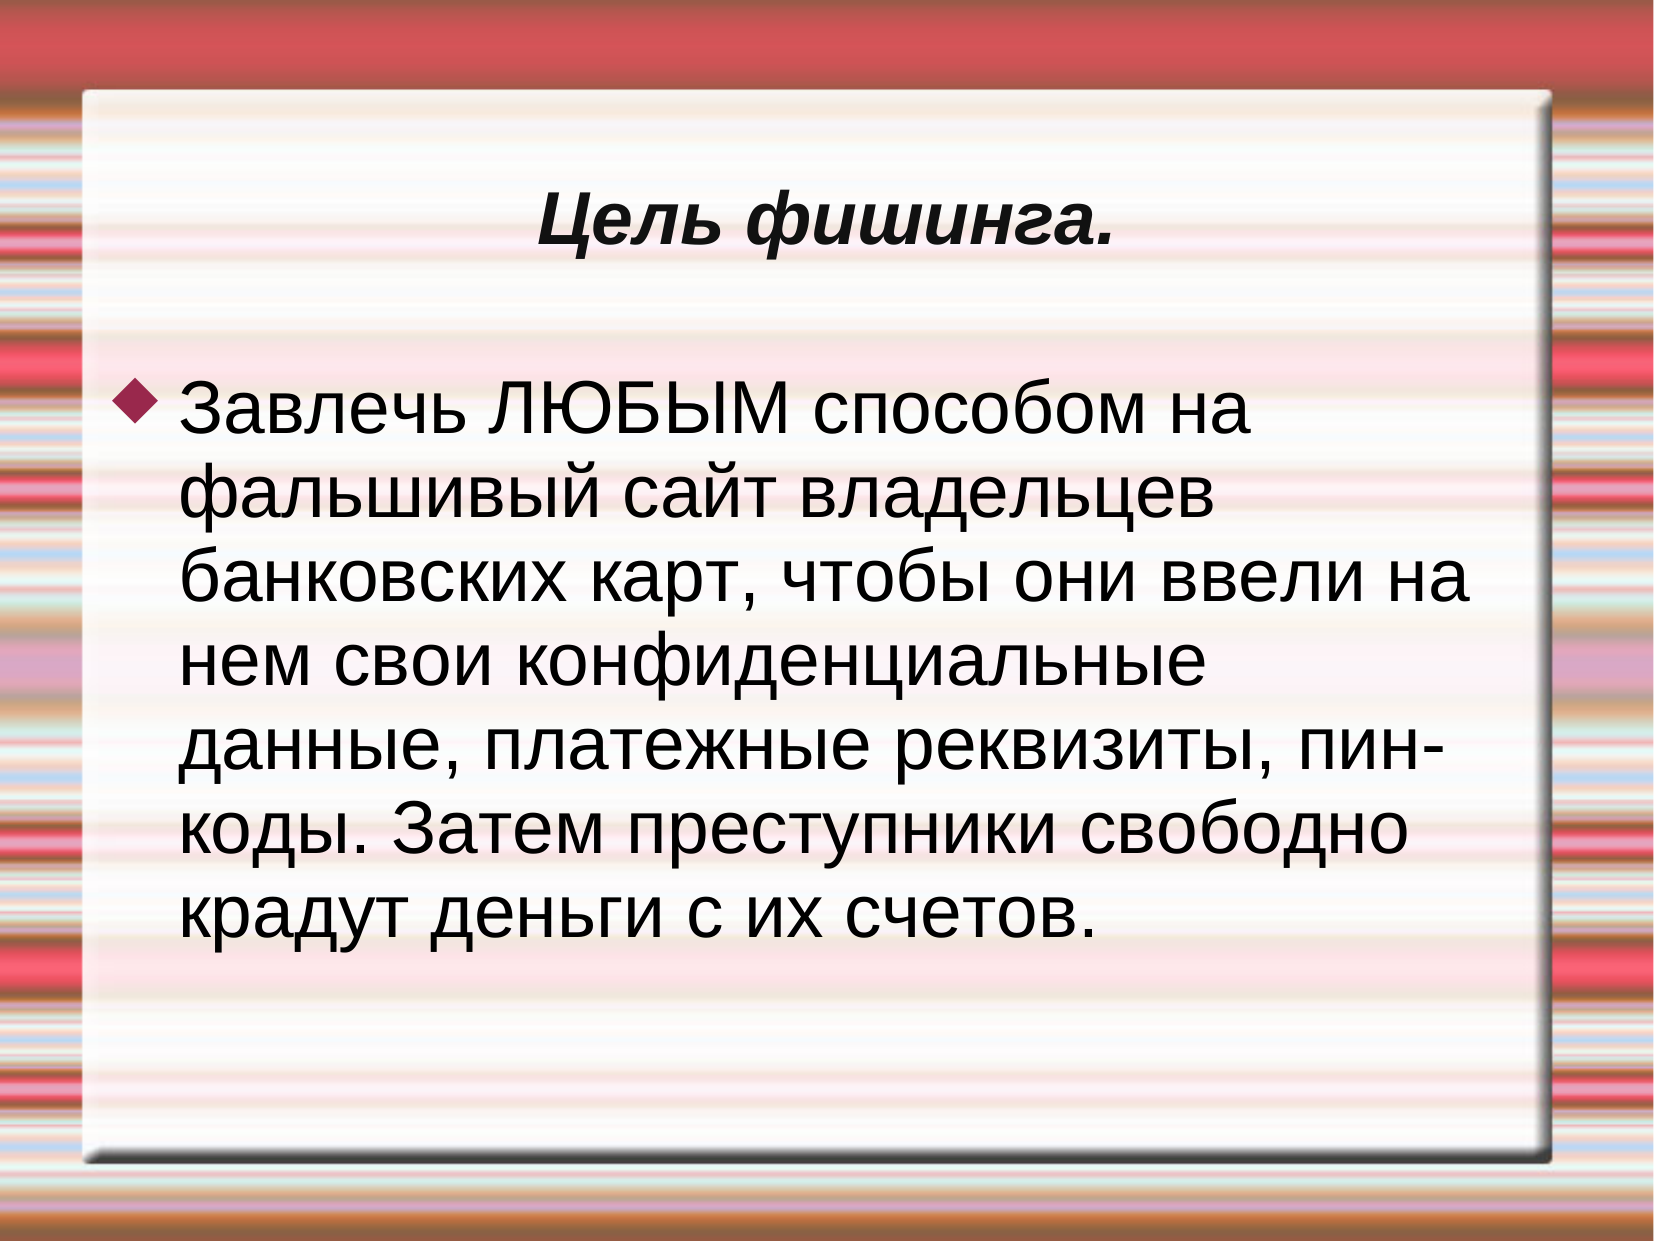

# Цель фишинга.
Завлечь ЛЮБЫМ способом на фальшивый сайт владельцев банковских карт, чтобы они ввели на нем свои конфиденциальные данные, платежные реквизиты, пин-коды. Затем преступники свободно крадут деньги с их счетов.